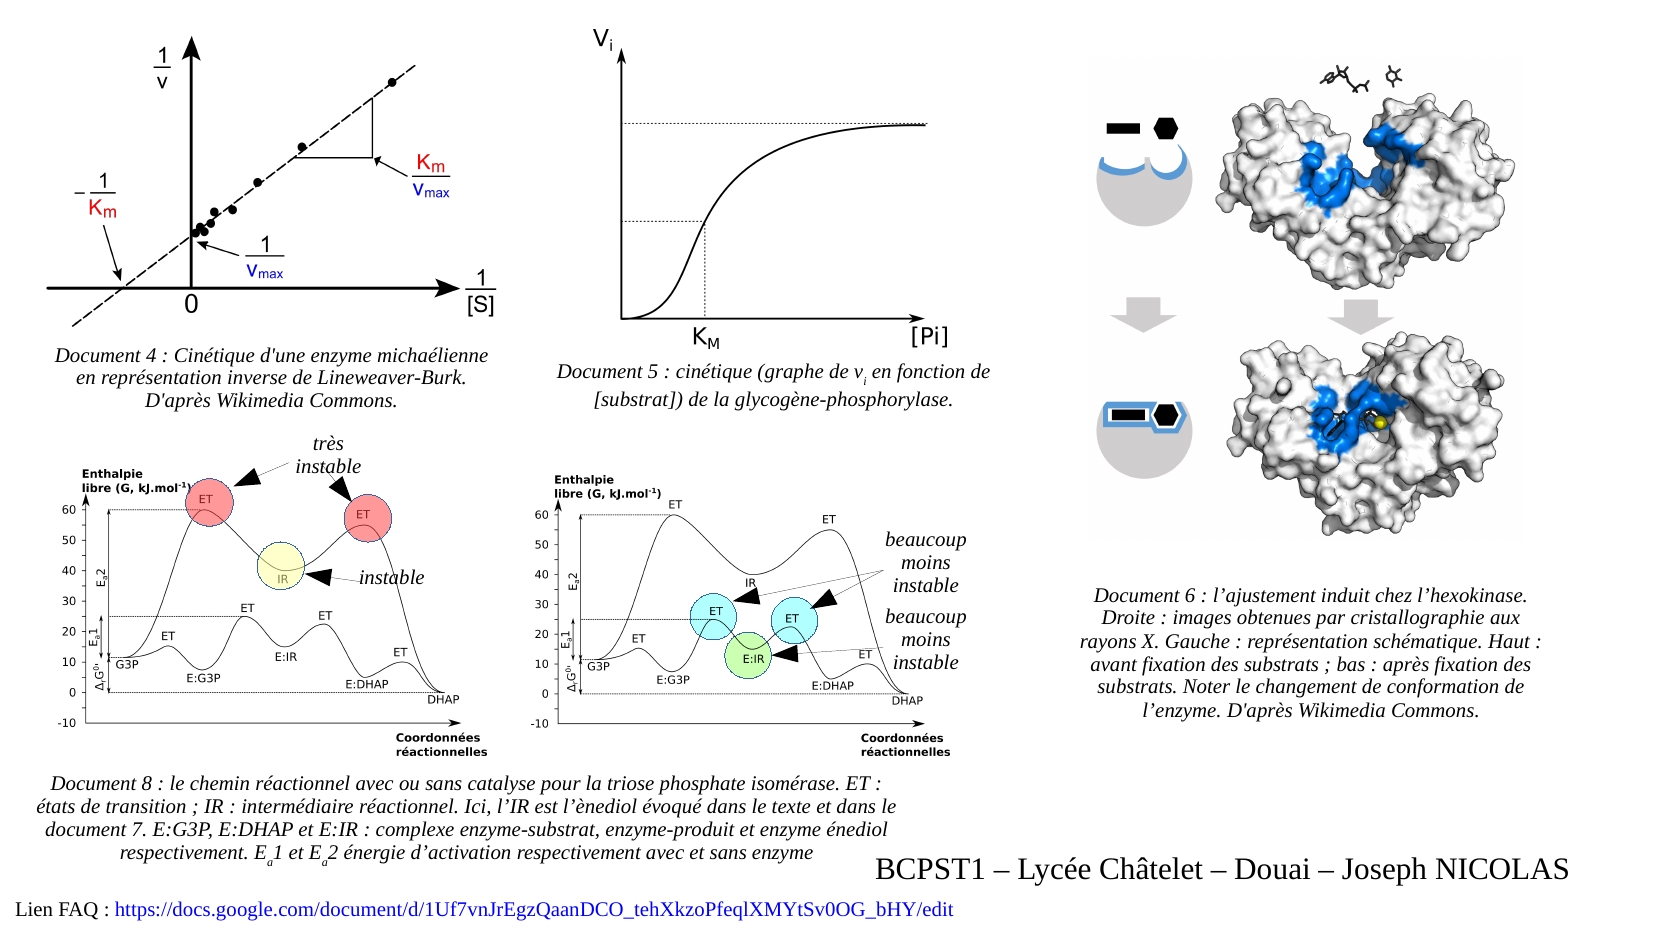

Document 4 : Cinétique d'une enzyme michaélienne en représentation inverse de Lineweaver-Burk. D'après Wikimedia Commons.
Document 5 : cinétique (graphe de vi en fonction de [substrat]) de la glycogène-phosphorylase.
très instable
beaucoup moins instable
Document 6 : l’ajustement induit chez l’hexokinase. Droite : images obtenues par cristallographie aux rayons X. Gauche : représentation schématique. Haut : avant fixation des substrats ; bas : après fixation des substrats. Noter le changement de conformation de l’enzyme. D'après Wikimedia Commons.
instable
beaucoup moins instable
Document 8 : le chemin réactionnel avec ou sans catalyse pour la triose phosphate isomérase. ET : états de transition ; IR : intermédiaire réactionnel. Ici, l’IR est l’ènediol évoqué dans le texte et dans le document 7. E:G3P, E:DHAP et E:IR : complexe enzyme-substrat, enzyme-produit et enzyme énediol respectivement. Ea1 et Ea2 énergie d’activation respectivement avec et sans enzyme
BCPST1 – Lycée Châtelet – Douai – Joseph NICOLAS
Lien FAQ : https://docs.google.com/document/d/1Uf7vnJrEgzQaanDCO_tehXkzoPfeqlXMYtSv0OG_bHY/edit